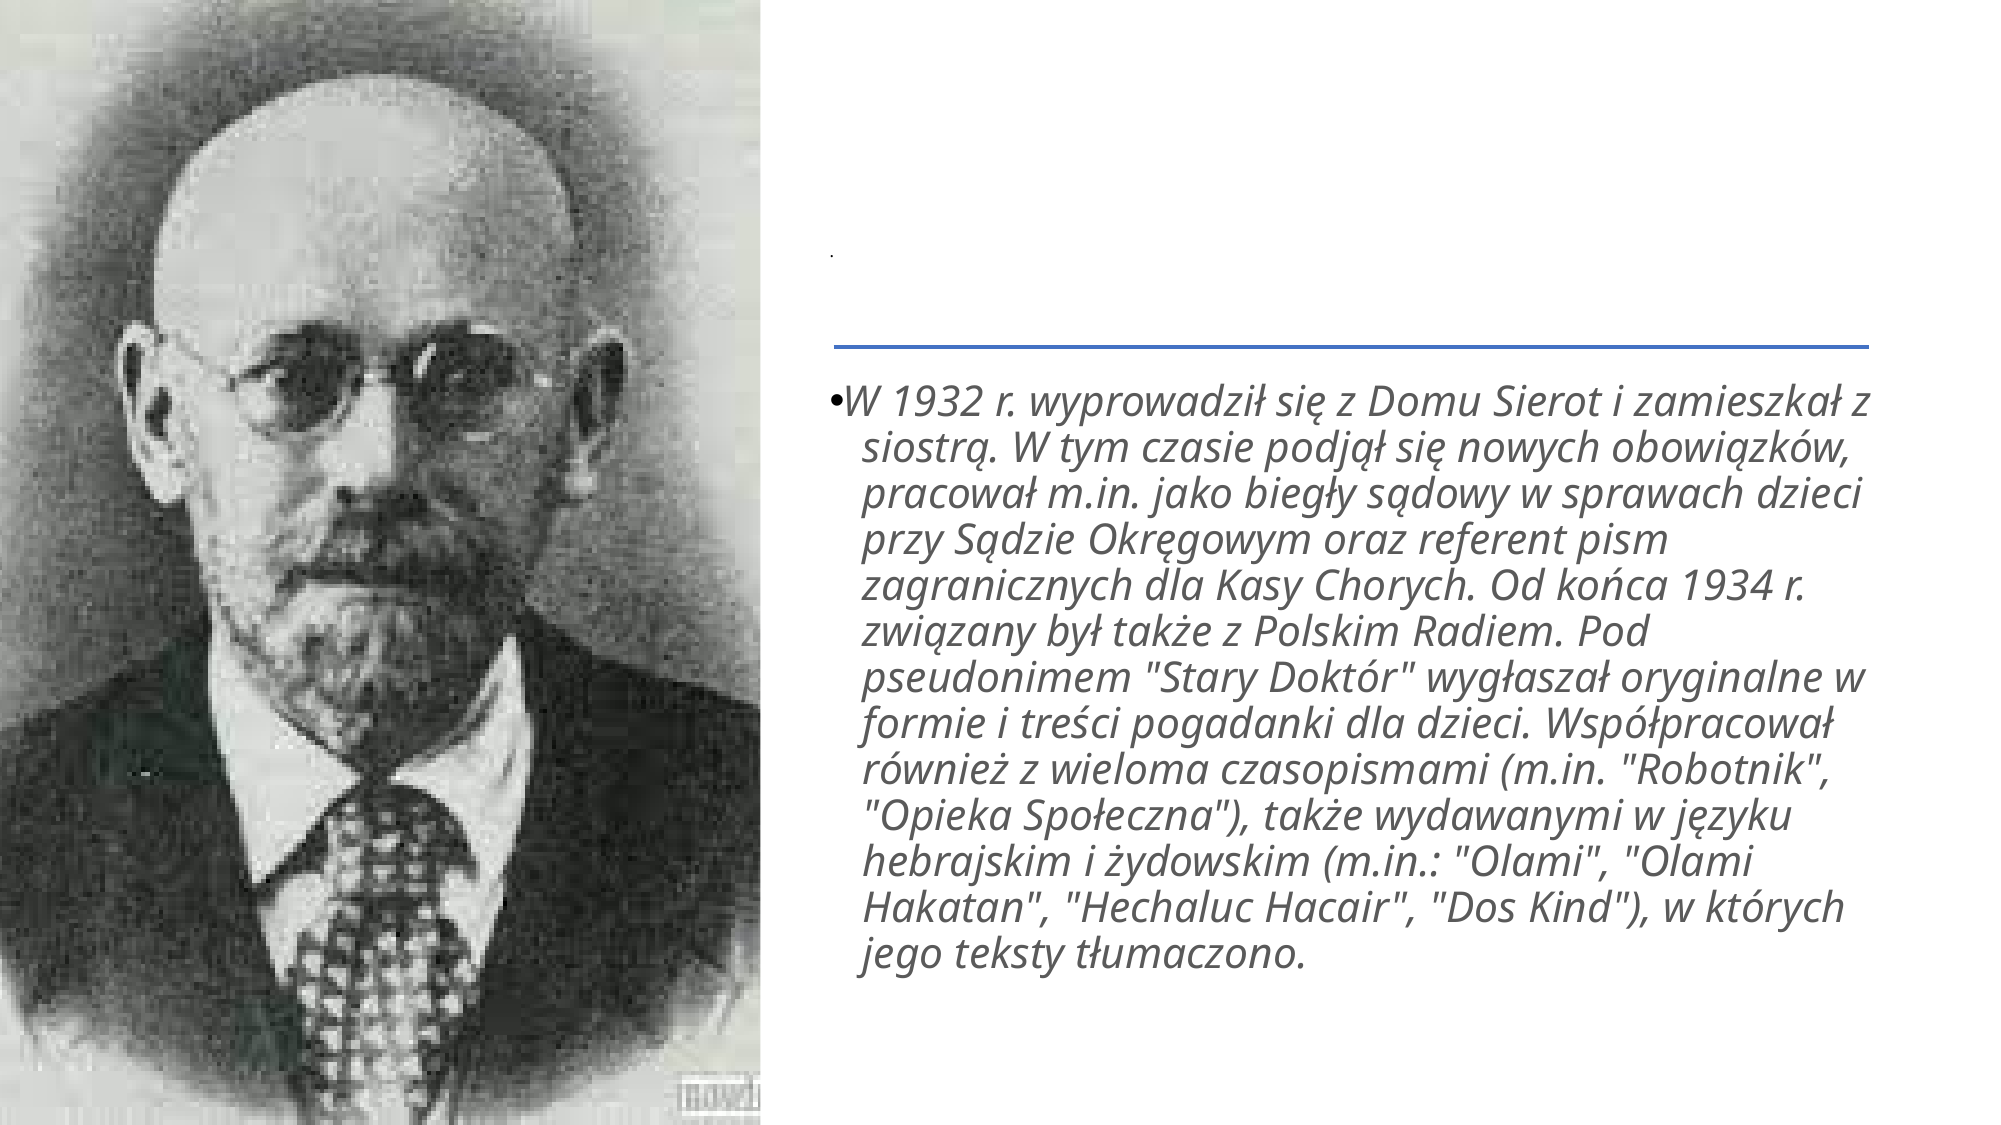

# .
W 1932 r. wyprowadził się z Domu Sierot i zamieszkał z siostrą. W tym czasie podjął się nowych obowiązków, pracował m.in. jako biegły sądowy w sprawach dzieci przy Sądzie Okręgowym oraz referent pism zagranicznych dla Kasy Chorych. Od końca 1934 r. związany był także z Polskim Radiem. Pod pseudonimem "Stary Doktór" wygłaszał oryginalne w formie i treści pogadanki dla dzieci. Współpracował również z wieloma czasopismami (m.in. "Robotnik", "Opieka Społeczna"), także wydawanymi w języku hebrajskim i żydowskim (m.in.: "Olami", "Olami Hakatan", "Hechaluc Hacair", "Dos Kind"), w których jego teksty tłumaczono.